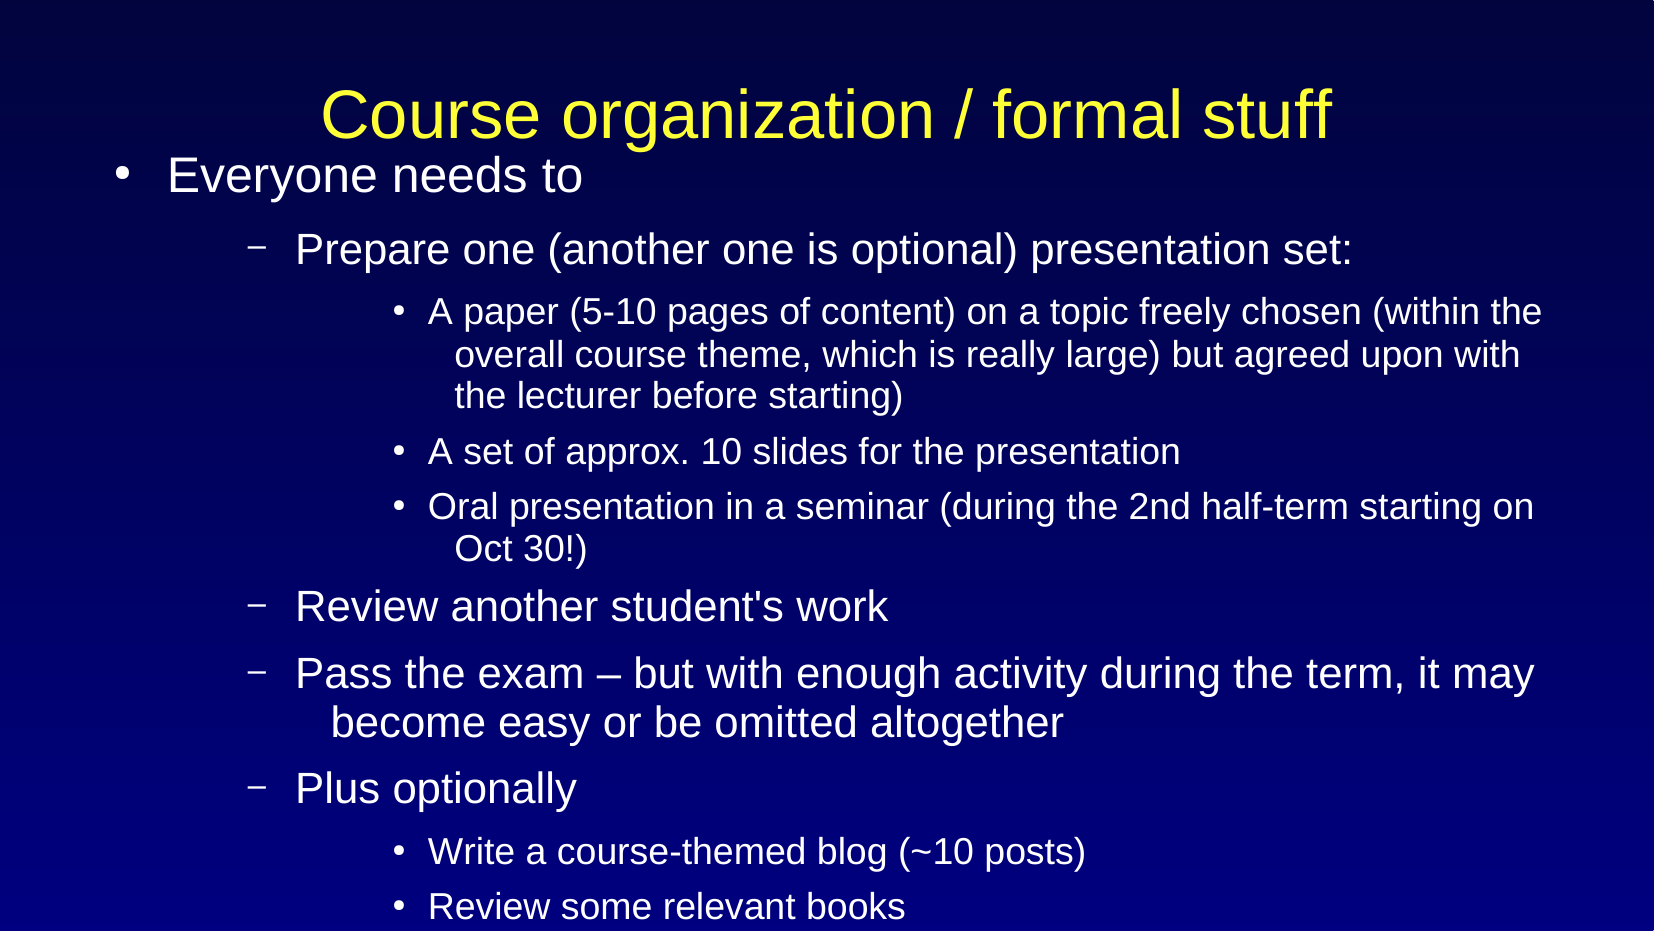

# Course organization / formal stuff
Everyone needs to
Prepare one (another one is optional) presentation set:
A paper (5-10 pages of content) on a topic freely chosen (within the overall course theme, which is really large) but agreed upon with the lecturer before starting)
A set of approx. 10 slides for the presentation
Oral presentation in a seminar (during the 2nd half-term starting on Oct 30!)
Review another student's work
Pass the exam – but with enough activity during the term, it may become easy or be omitted altogether
Plus optionally
Write a course-themed blog (~10 posts)
Review some relevant books